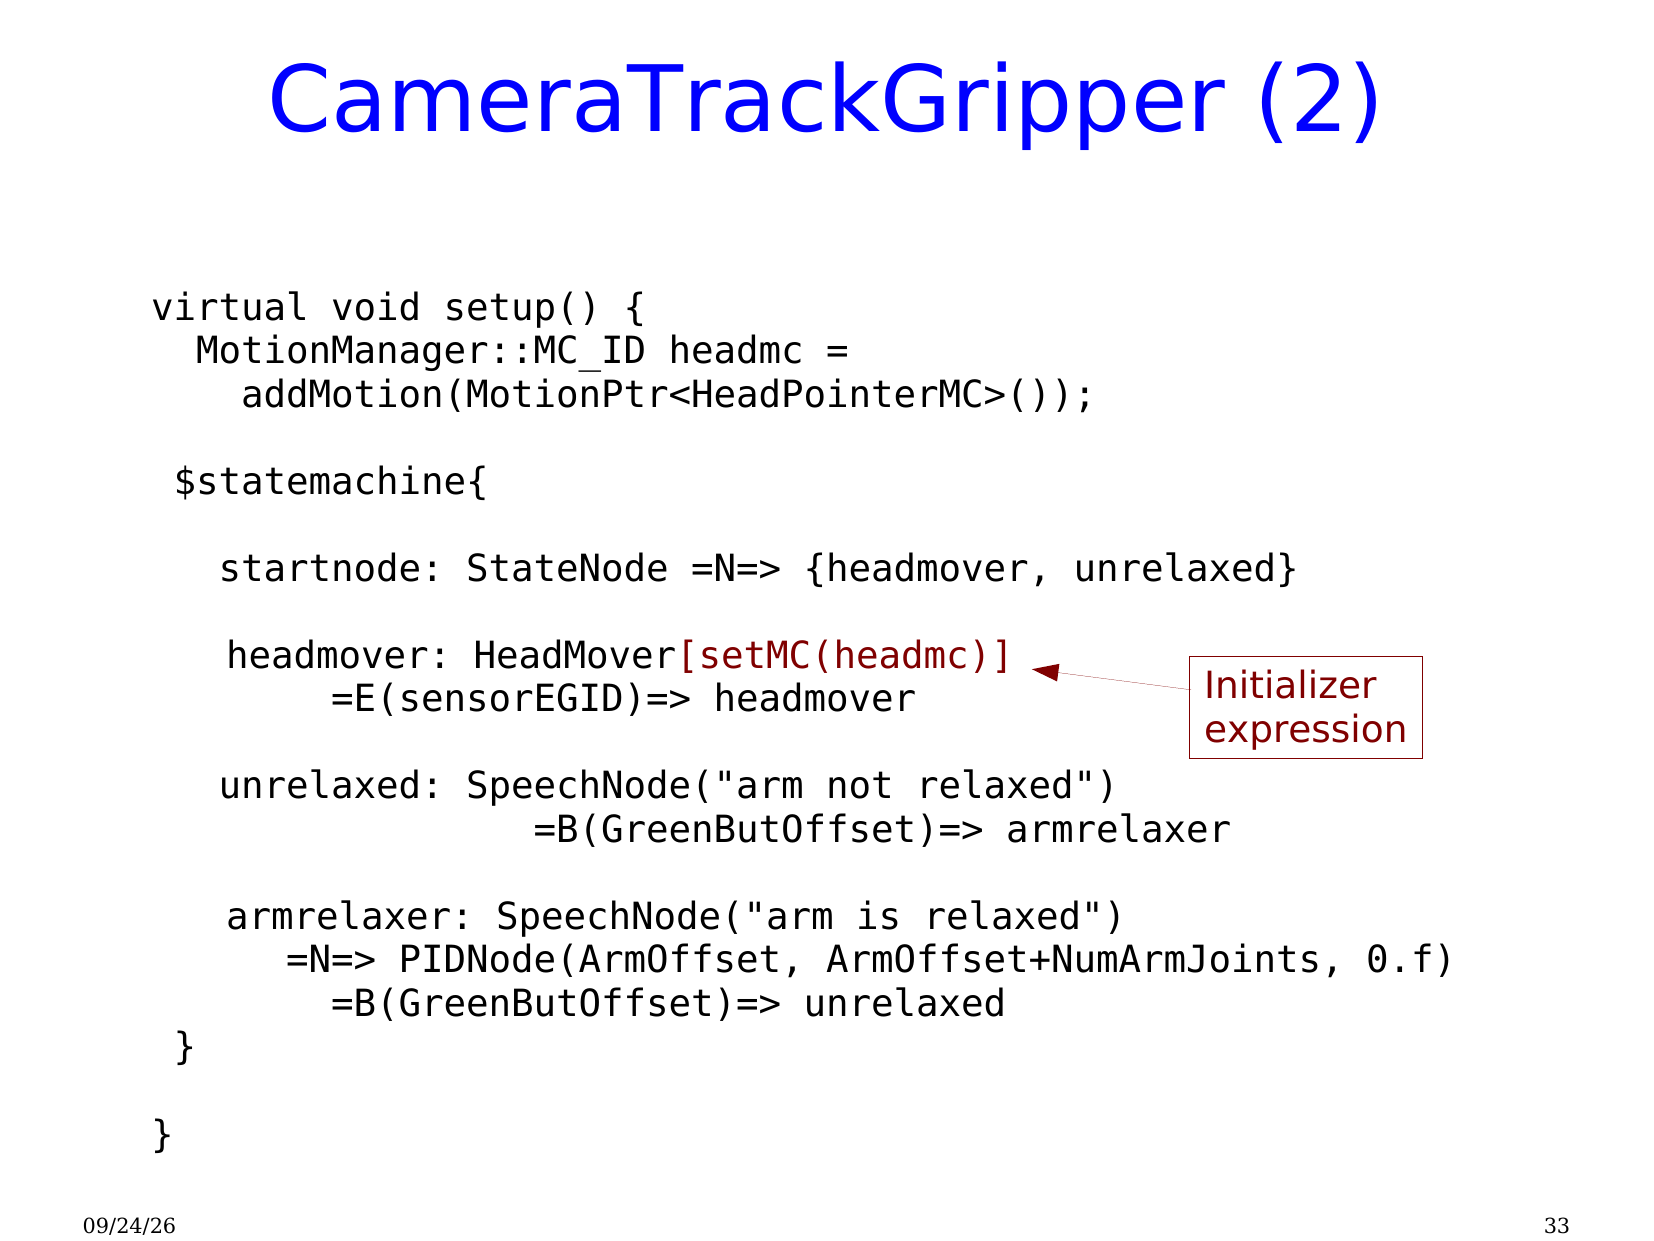

# CameraTrackGripper (2)
 virtual void setup() {
 MotionManager::MC_ID headmc =
 addMotion(MotionPtr<HeadPointerMC>());
 $statemachine{
 startnode: StateNode =N=> {headmover, unrelaxed}
	 headmover: HeadMover[setMC(headmc)]
 =E(sensorEGID)=> headmover
 unrelaxed: SpeechNode("arm not relaxed")
 =B(GreenButOffset)=> armrelaxer
 	 armrelaxer: SpeechNode("arm is relaxed")
 =N=> PIDNode(ArmOffset, ArmOffset+NumArmJoints, 0.f)
 =B(GreenButOffset)=> unrelaxed
 }
 }
Initializer
expression
33